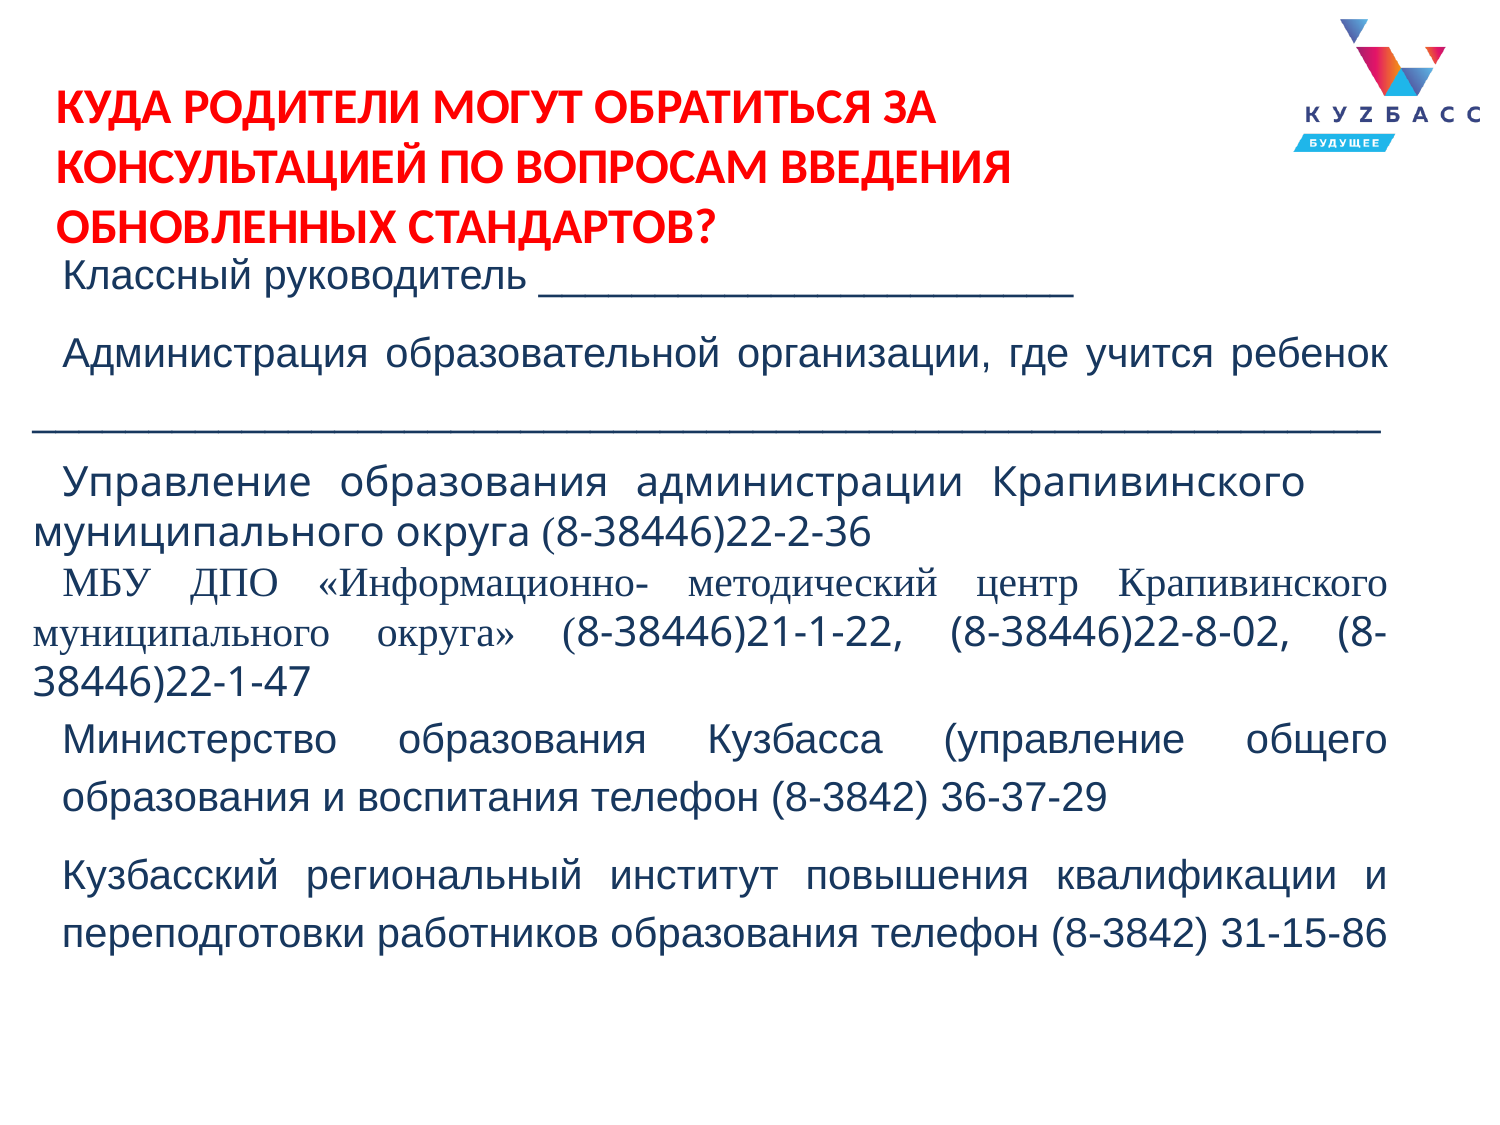

# КУДА РОДИТЕЛИ МОГУТ ОБРАТИТЬСЯ ЗА КОНСУЛЬТАЦИЕЙ ПО ВОПРОСАМ ВВЕДЕНИЯ ОБНОВЛЕННЫХ СТАНДАРТОВ?
Классный руководитель _______________________
Администрация образовательной организации, где учится ребенок __________________________________________________________
Управление образования администрации Крапивинского муниципального округа (8-38446)22-2-36
МБУ ДПО «Информационно- методический центр Крапивинского муниципального округа» (8-38446)21-1-22, (8-38446)22-8-02, (8-38446)22-1-47
Министерство образования Кузбасса (управление общего образования и воспитания телефон (8-3842) 36-37-29
Кузбасский региональный институт повышения квалификации и переподготовки работников образования телефон (8-3842) 31-15-86